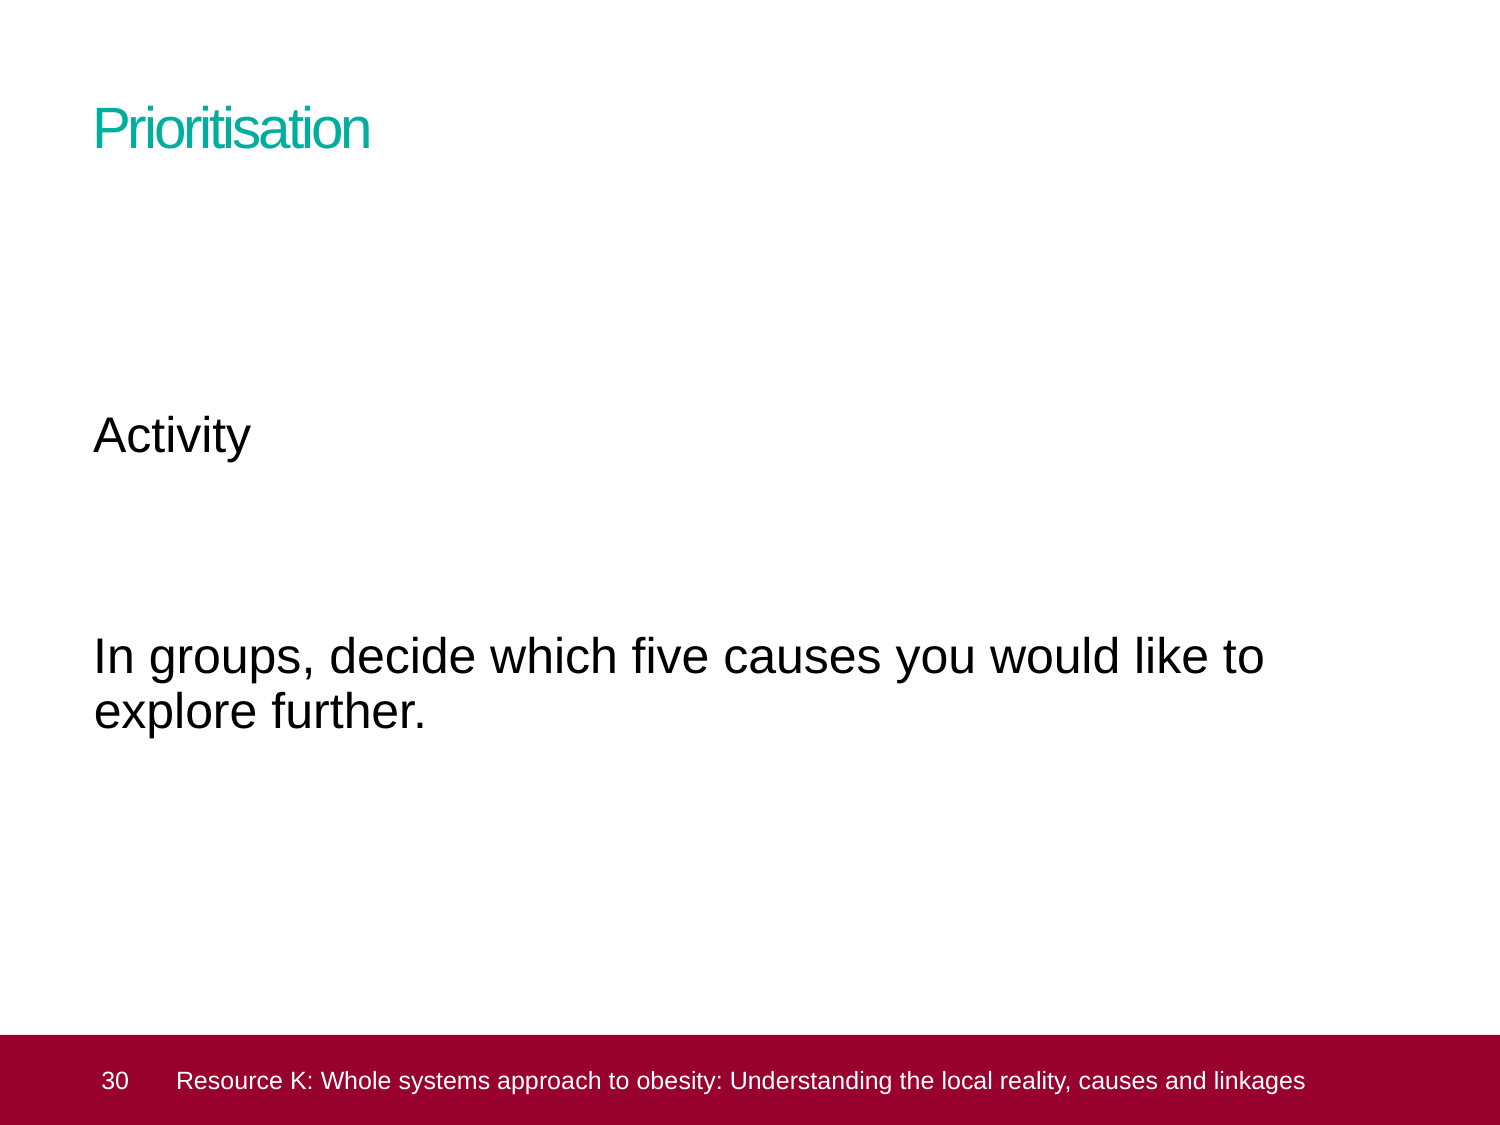

Prioritisation
# Activity
In groups, decide which five causes you would like to explore further.
 29
Resource K: Whole systems approach to obesity: Understanding the local reality, causes and linkages